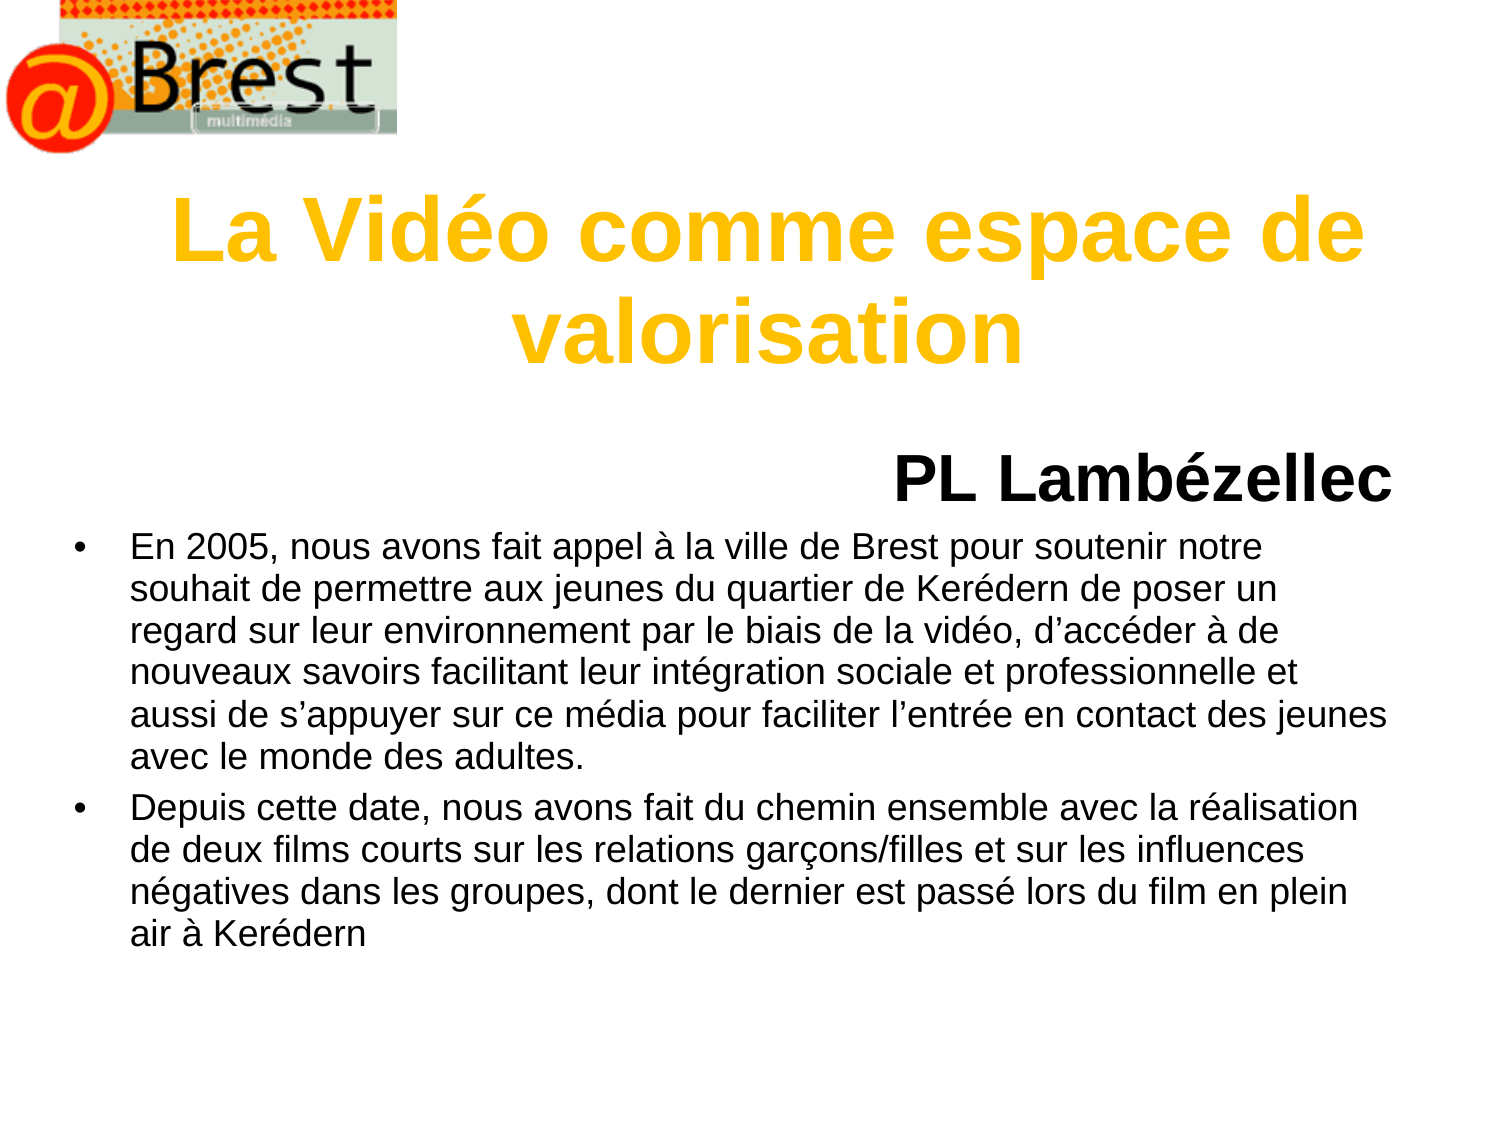

# La Vidéo comme espace de valorisation
PL Lambézellec
En 2005, nous avons fait appel à la ville de Brest pour soutenir notre souhait de permettre aux jeunes du quartier de Kerédern de poser un regard sur leur environnement par le biais de la vidéo, d’accéder à de nouveaux savoirs facilitant leur intégration sociale et professionnelle et aussi de s’appuyer sur ce média pour faciliter l’entrée en contact des jeunes avec le monde des adultes.
Depuis cette date, nous avons fait du chemin ensemble avec la réalisation de deux films courts sur les relations garçons/filles et sur les influences négatives dans les groupes, dont le dernier est passé lors du film en plein air à Kerédern